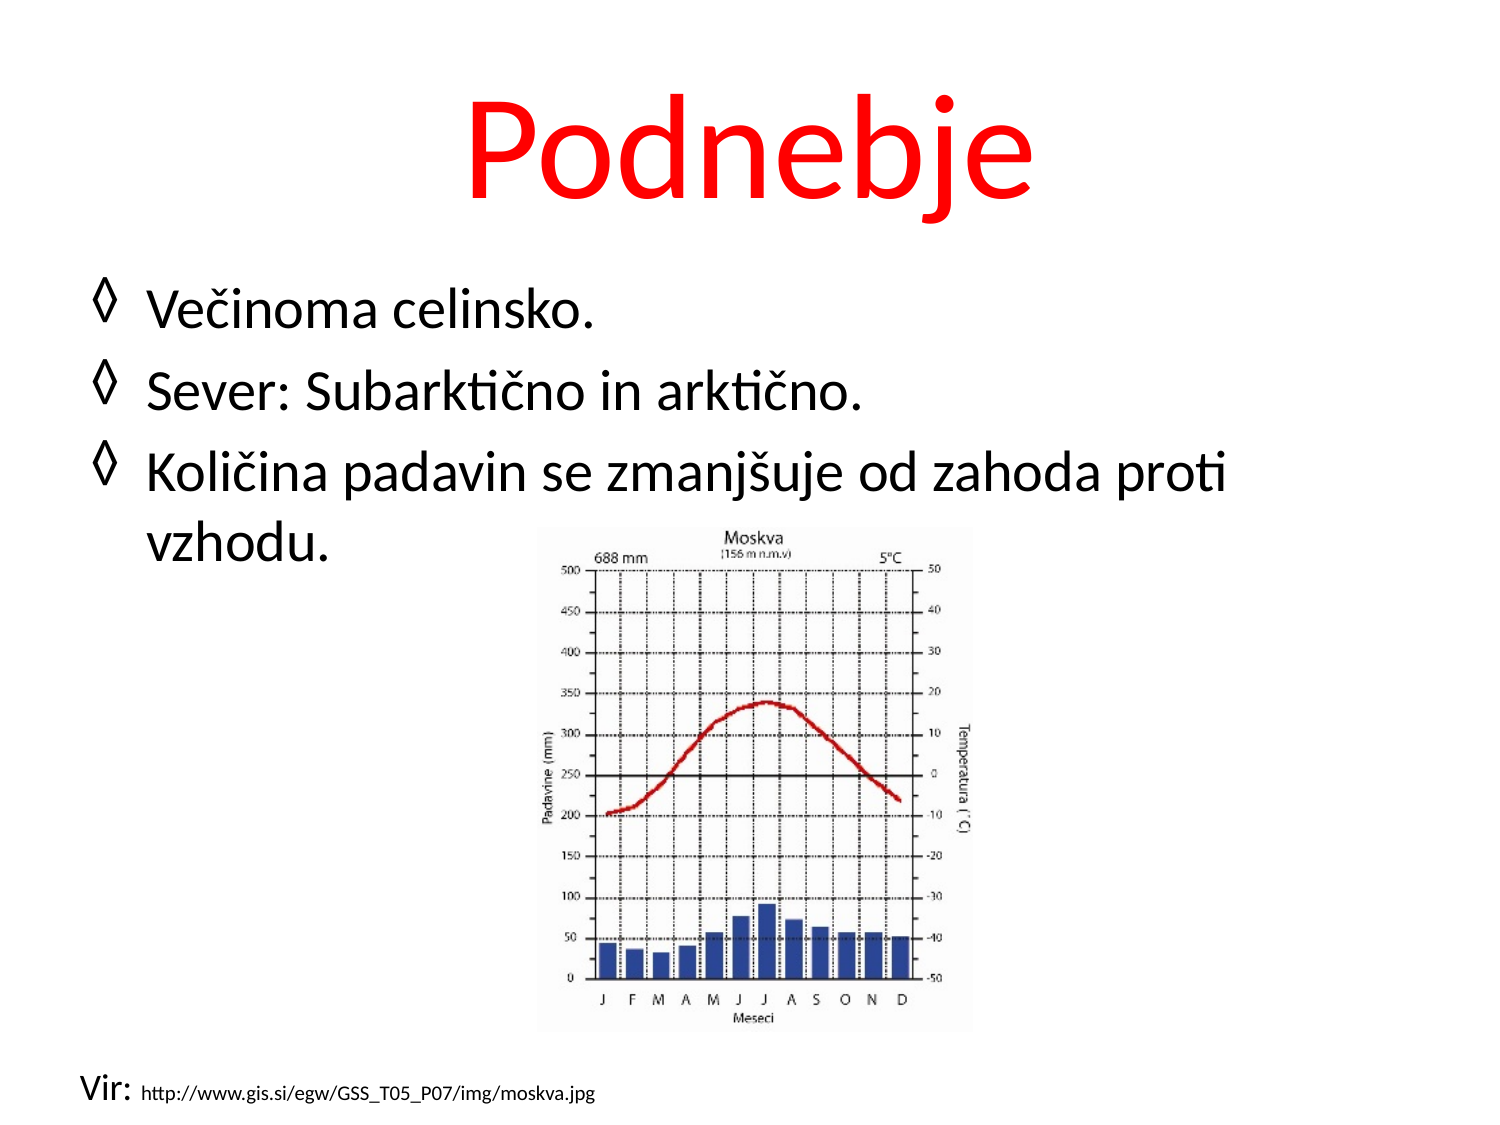

# Podnebje
Večinoma celinsko.
Sever: Subarktično in arktično.
Količina padavin se zmanjšuje od zahoda proti vzhodu.
Vir: http://www.gis.si/egw/GSS_T05_P07/img/moskva.jpg